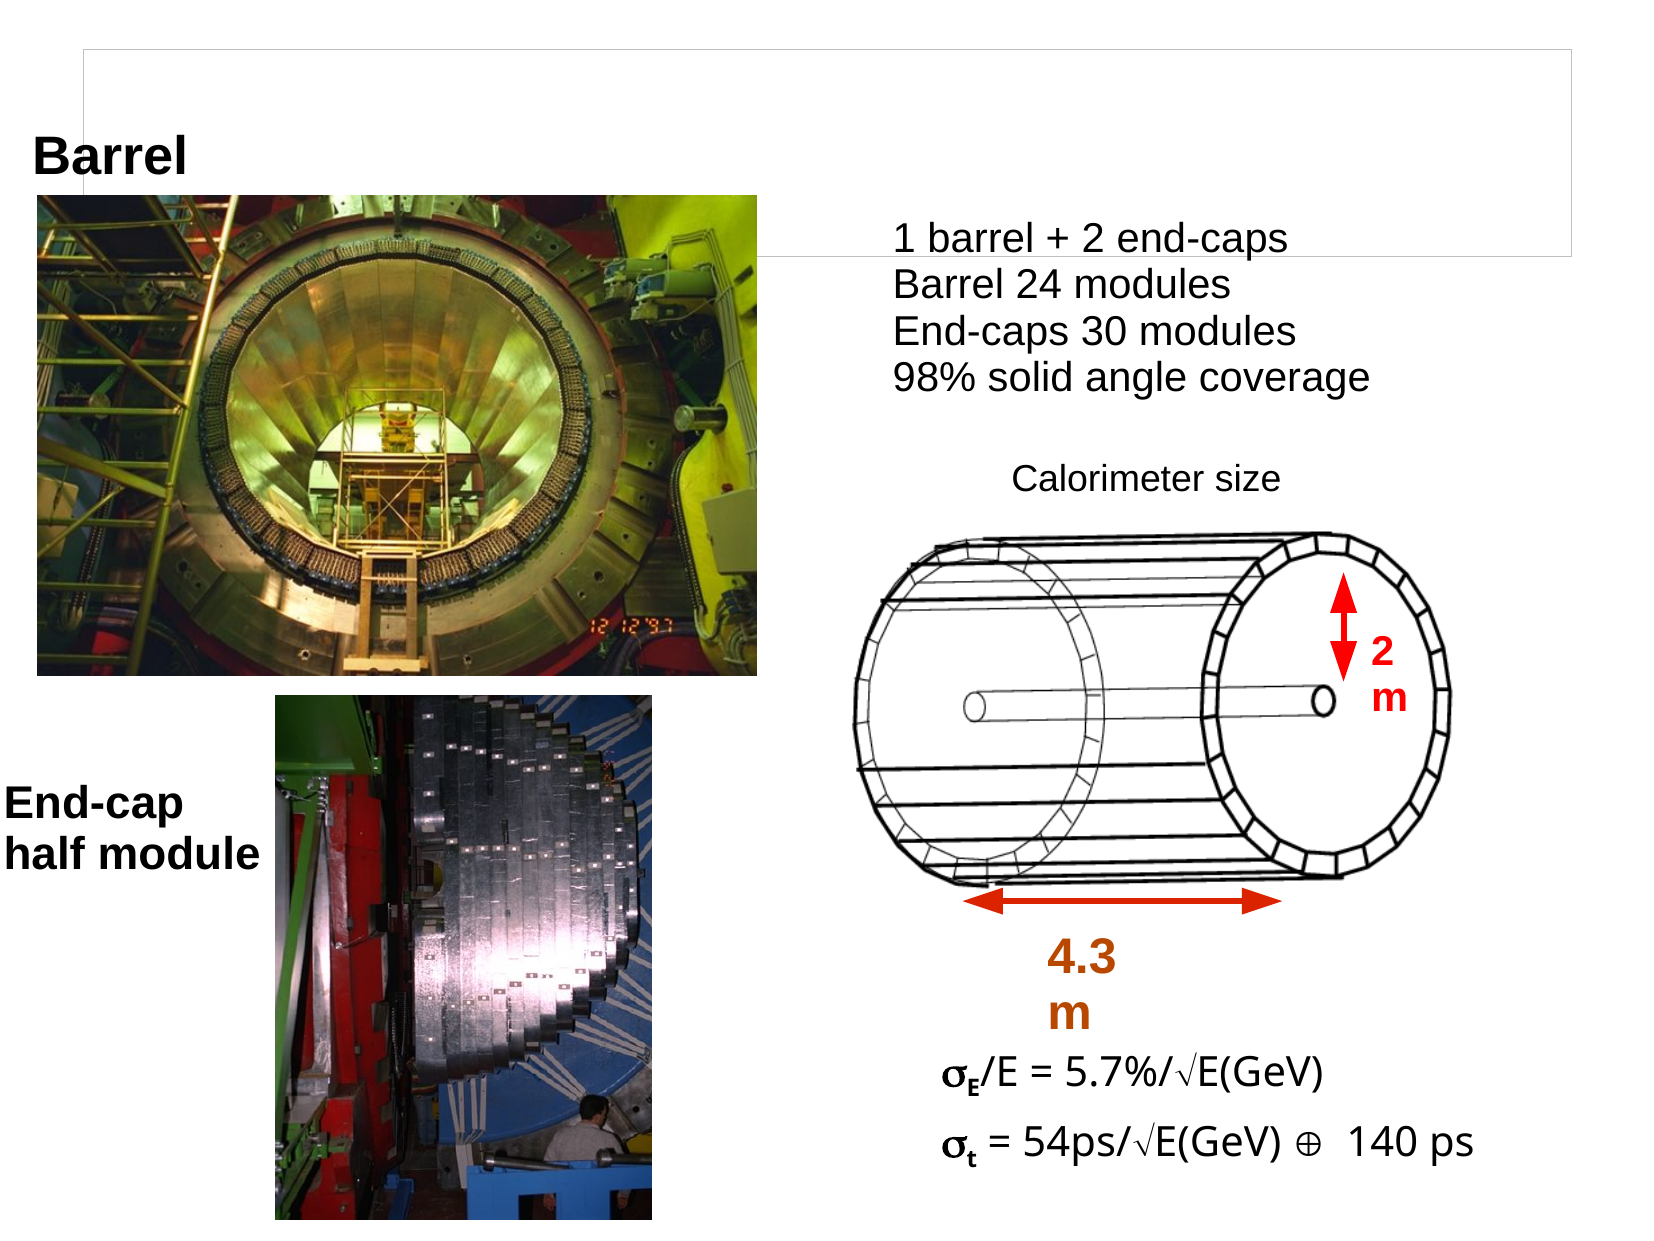

Barrel
 1 barrel + 2 end-caps
 Barrel 24 modules
 End-caps 30 modules
 98% solid angle coverage
Calorimeter size
2m
End-cap
half module
4.3 m
E/E = 5.7%/E(GeV)
t = 54ps/E(GeV)  140 ps